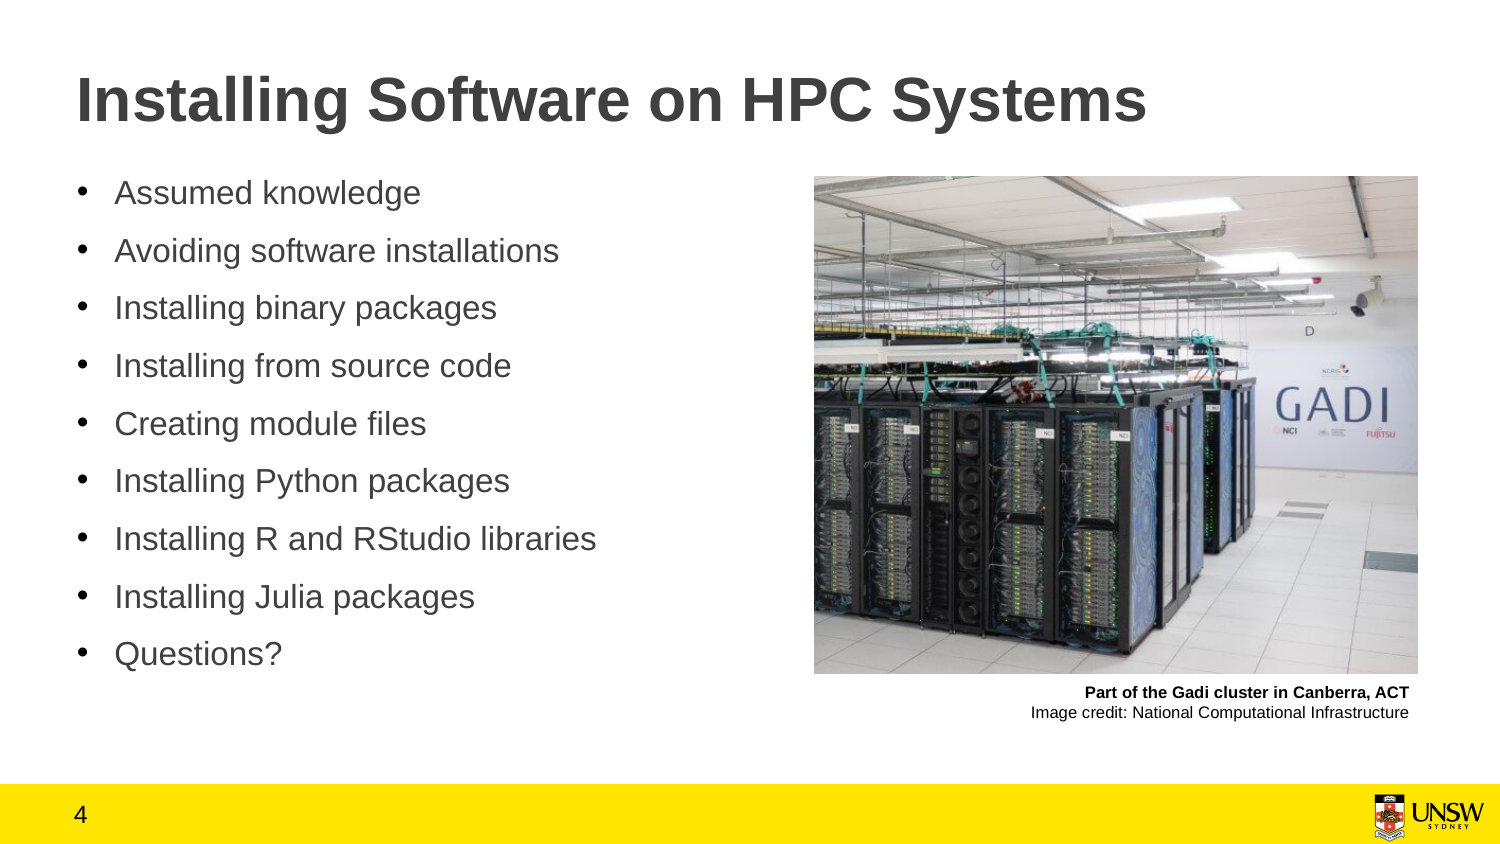

# Installing Software on HPC Systems
Assumed knowledge
Avoiding software installations
Installing binary packages
Installing from source code
Creating module files
Installing Python packages
Installing R and RStudio libraries
Installing Julia packages
Questions?
Part of the Gadi cluster in Canberra, ACT
Image credit: National Computational Infrastructure